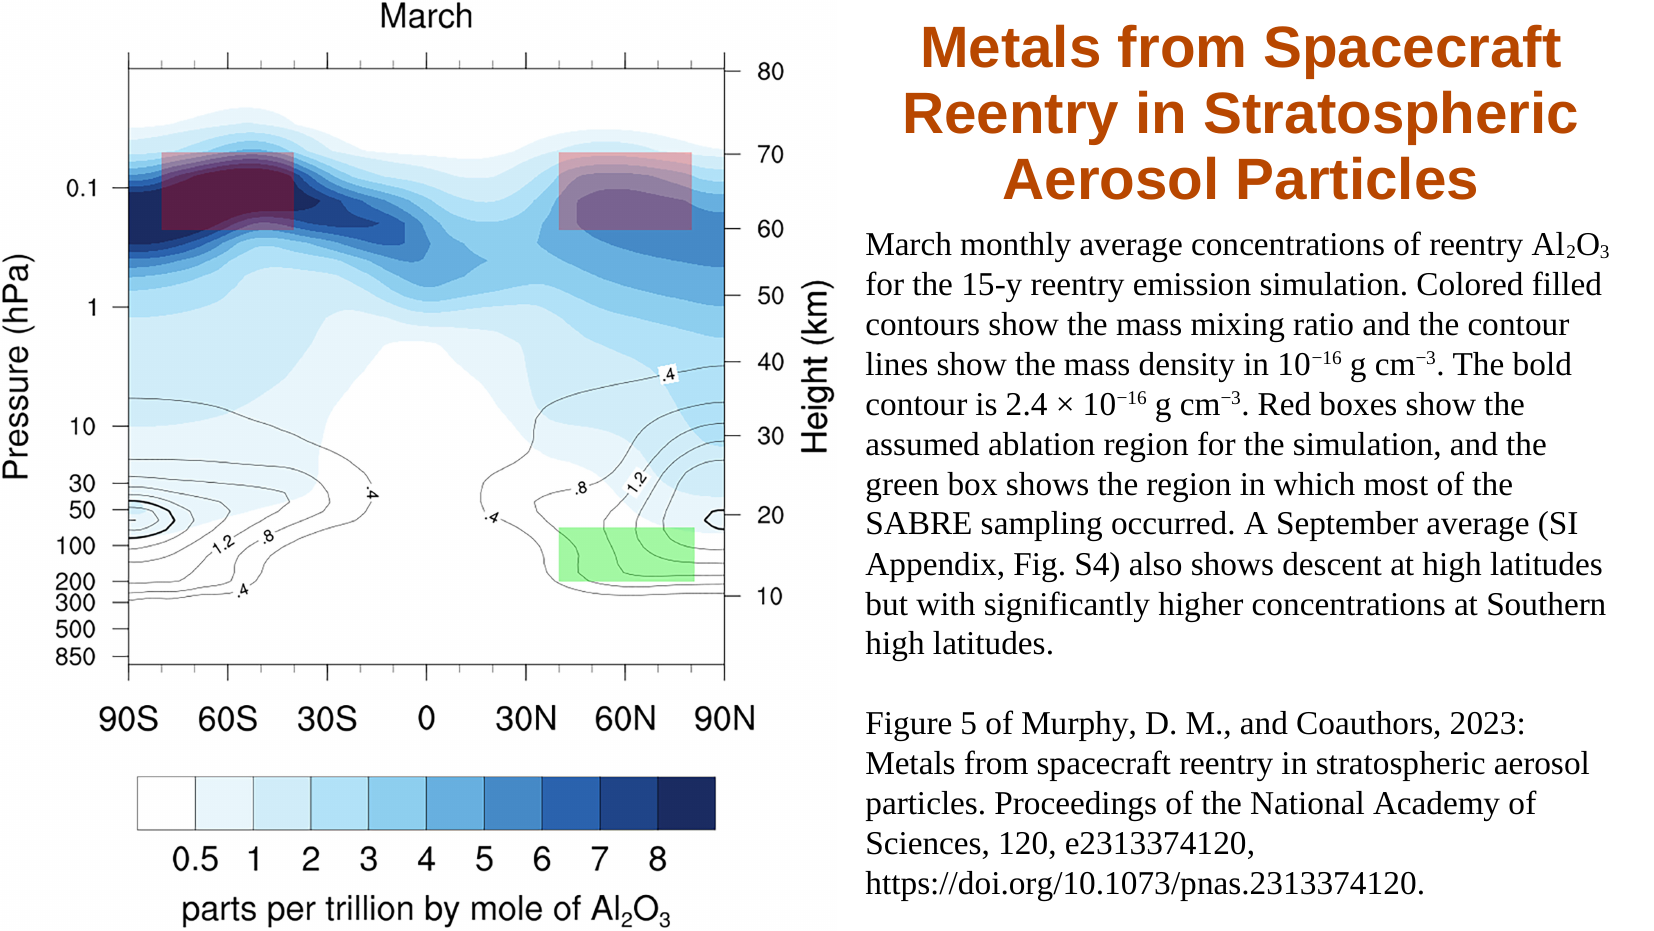

Metals from Spacecraft Reentry in Stratospheric Aerosol Particles
March monthly average concentrations of reentry Al2O3 for the 15-y reentry emission simulation. Colored filled contours show the mass mixing ratio and the contour lines show the mass density in 10−16 g cm−3. The bold contour is 2.4 × 10−16 g cm−3. Red boxes show the assumed ablation region for the simulation, and the green box shows the region in which most of the SABRE sampling occurred. A September average (SI Appendix, Fig. S4) also shows descent at high latitudes but with significantly higher concentrations at Southern high latitudes.
Figure 5 of Murphy, D. M., and Coauthors, 2023: Metals from spacecraft reentry in stratospheric aerosol particles. Proceedings of the National Academy of Sciences, 120, e2313374120, https://doi.org/10.1073/pnas.2313374120.